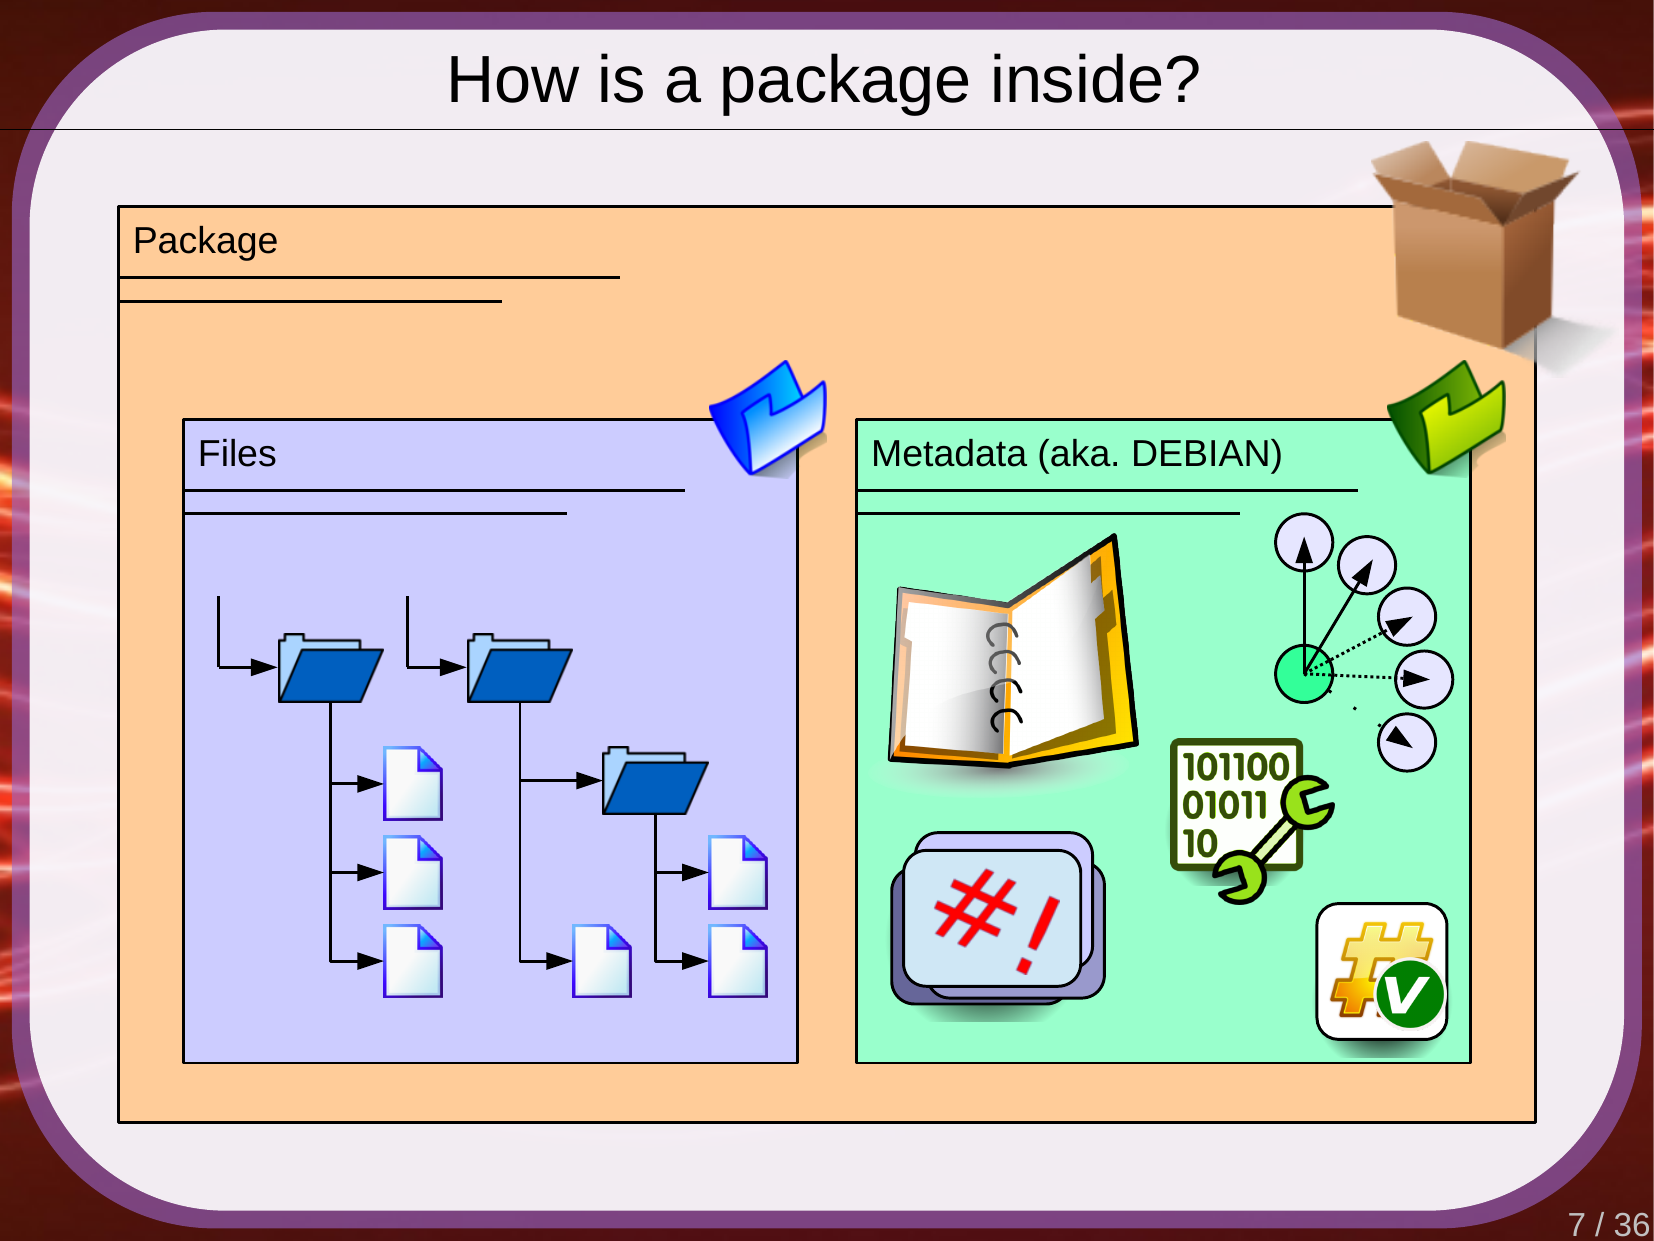

# How is a package inside?
Package
Files
Metadata (aka. DEBIAN)